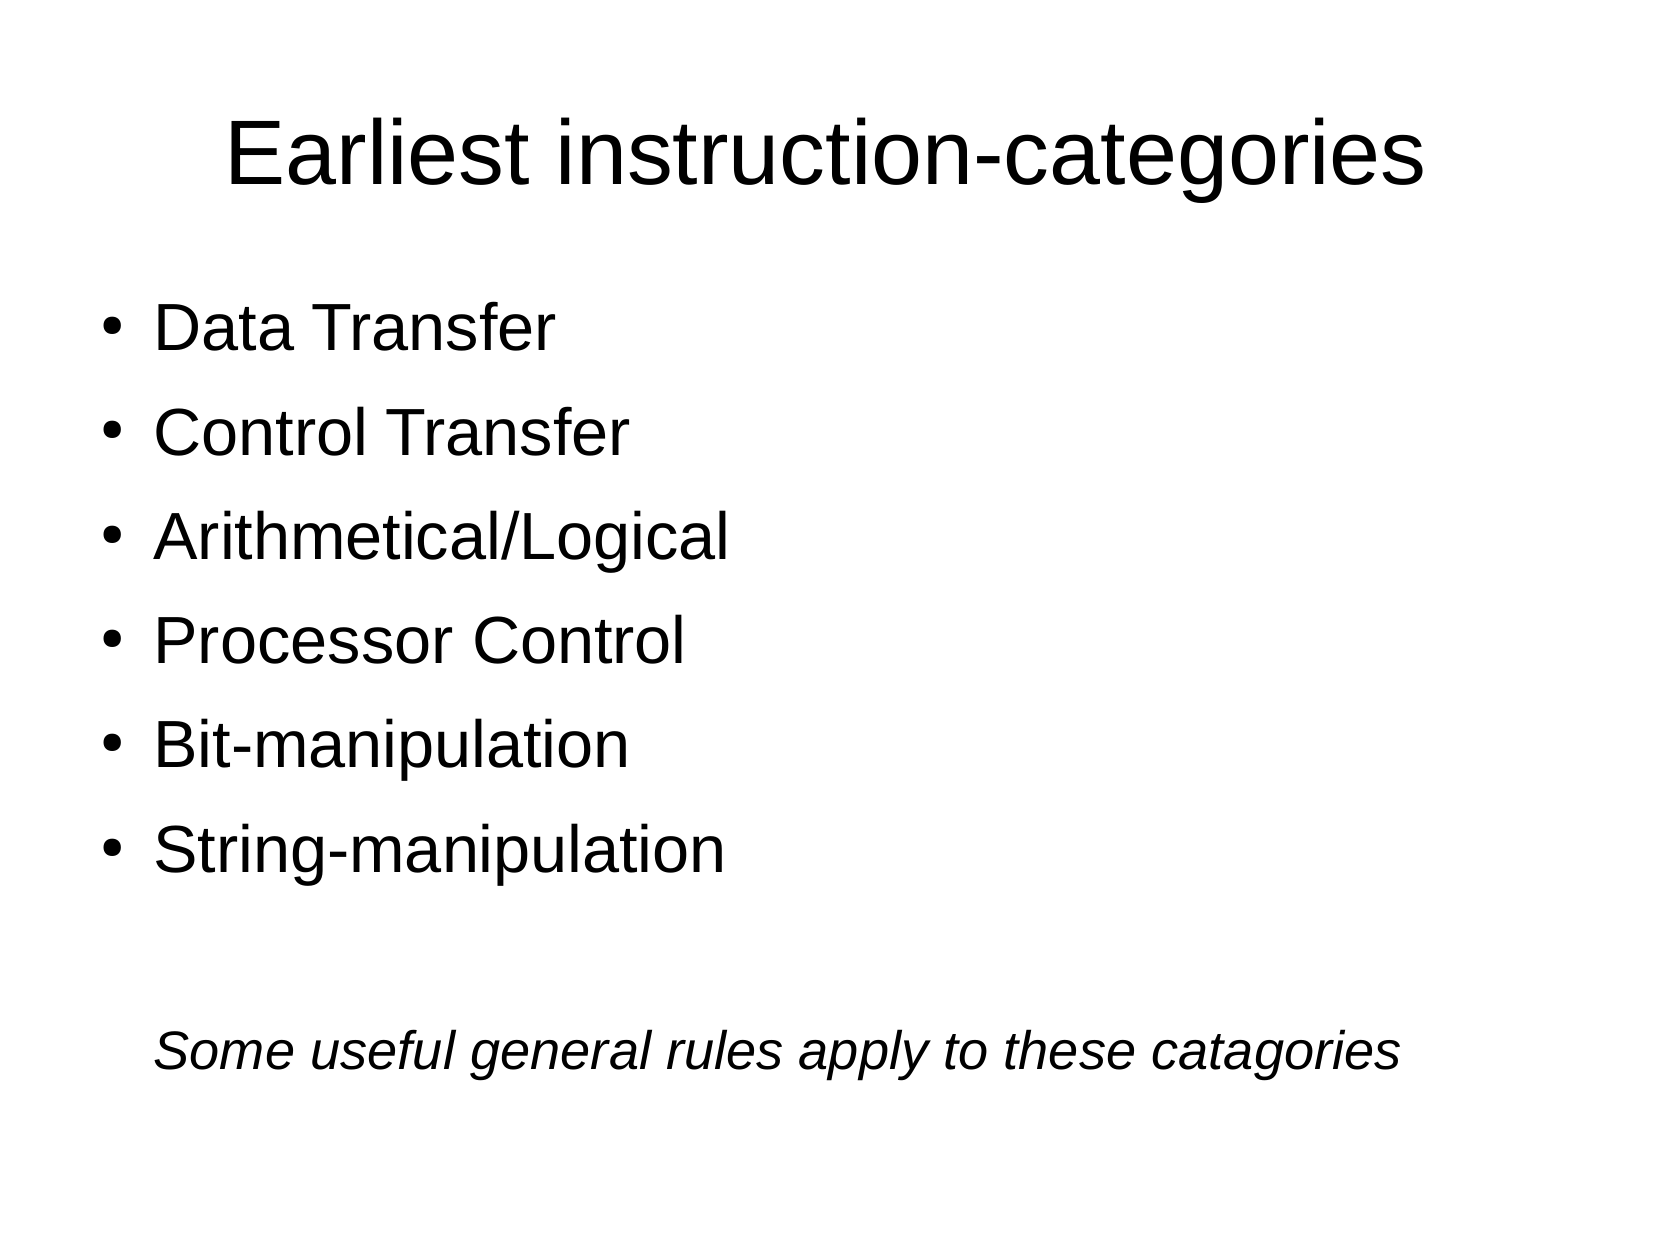

# Earliest instruction-categories
Data Transfer
Control Transfer
Arithmetical/Logical
Processor Control
Bit-manipulation
String-manipulation
Some useful general rules apply to these catagories